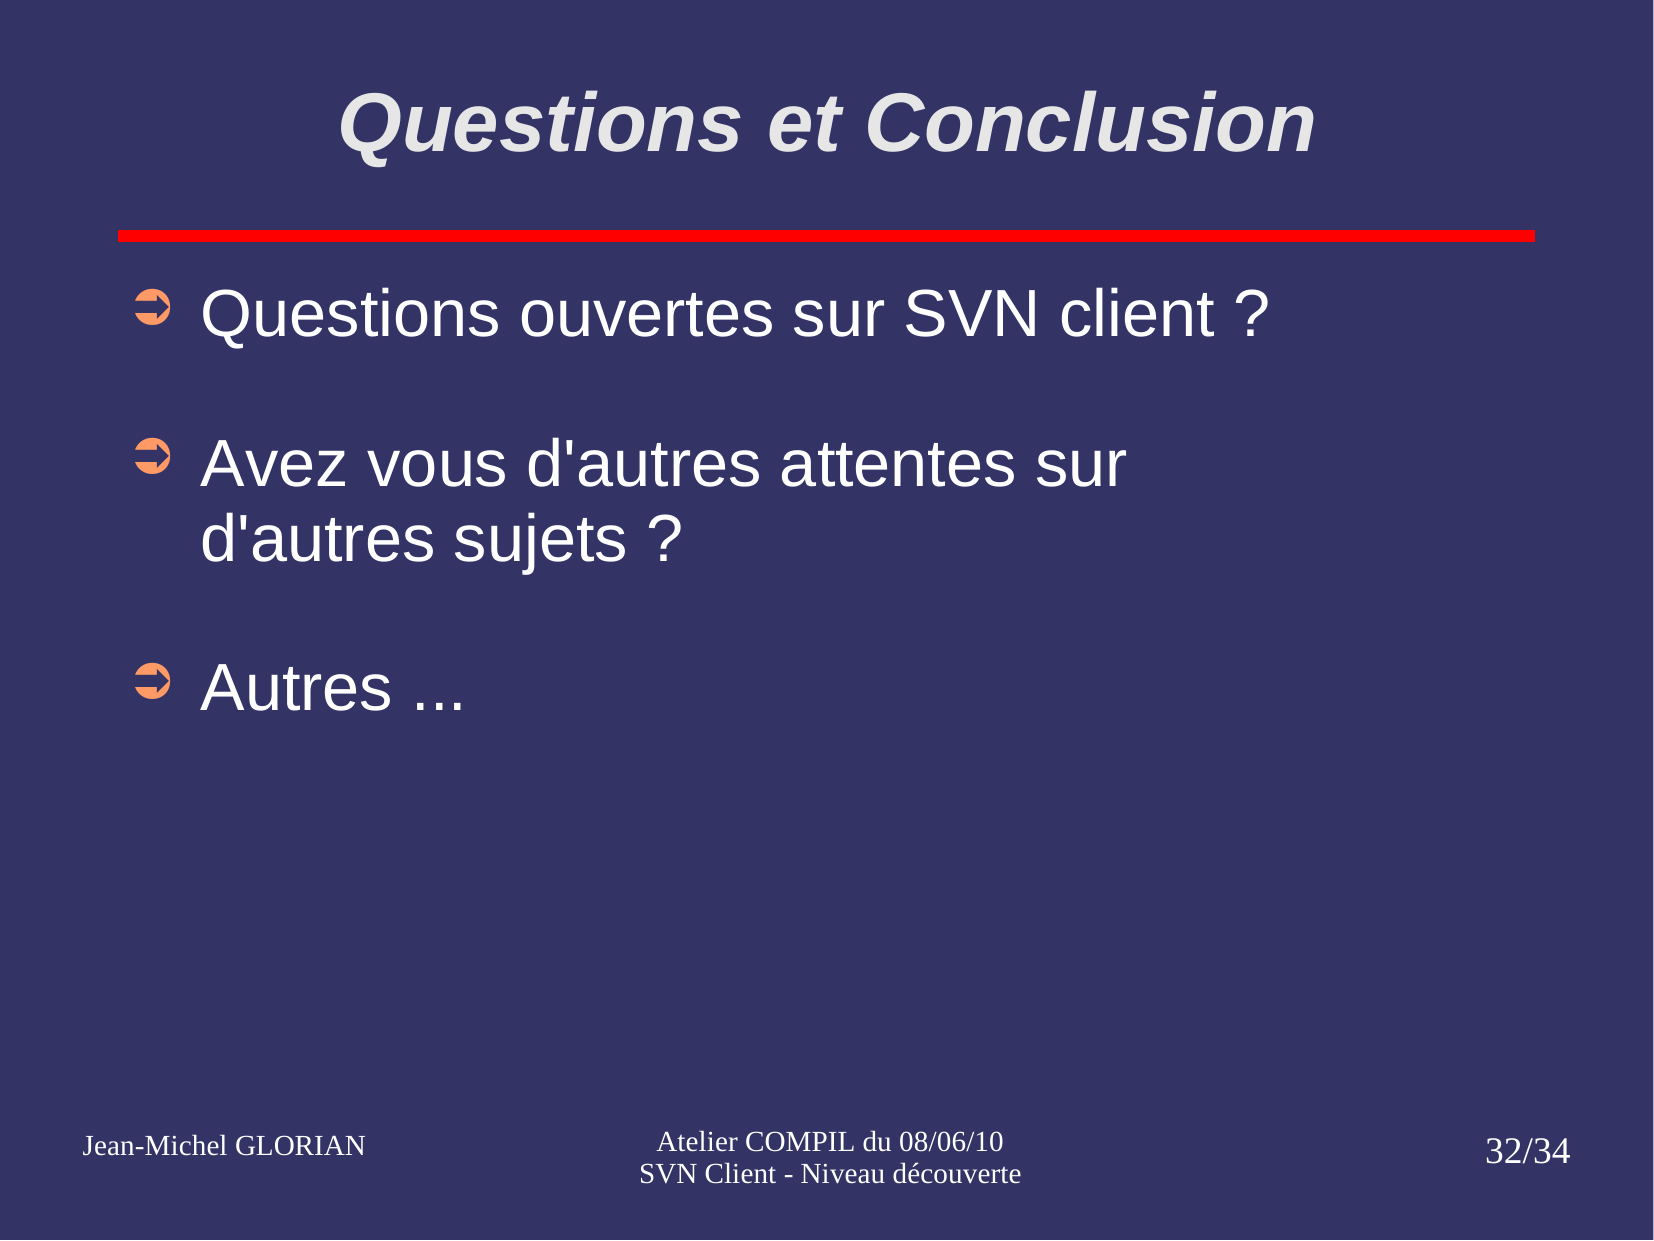

# Questions et Conclusion
Questions ouvertes sur SVN client ?
Avez vous d'autres attentes sur
d'autres sujets ?
Autres ...